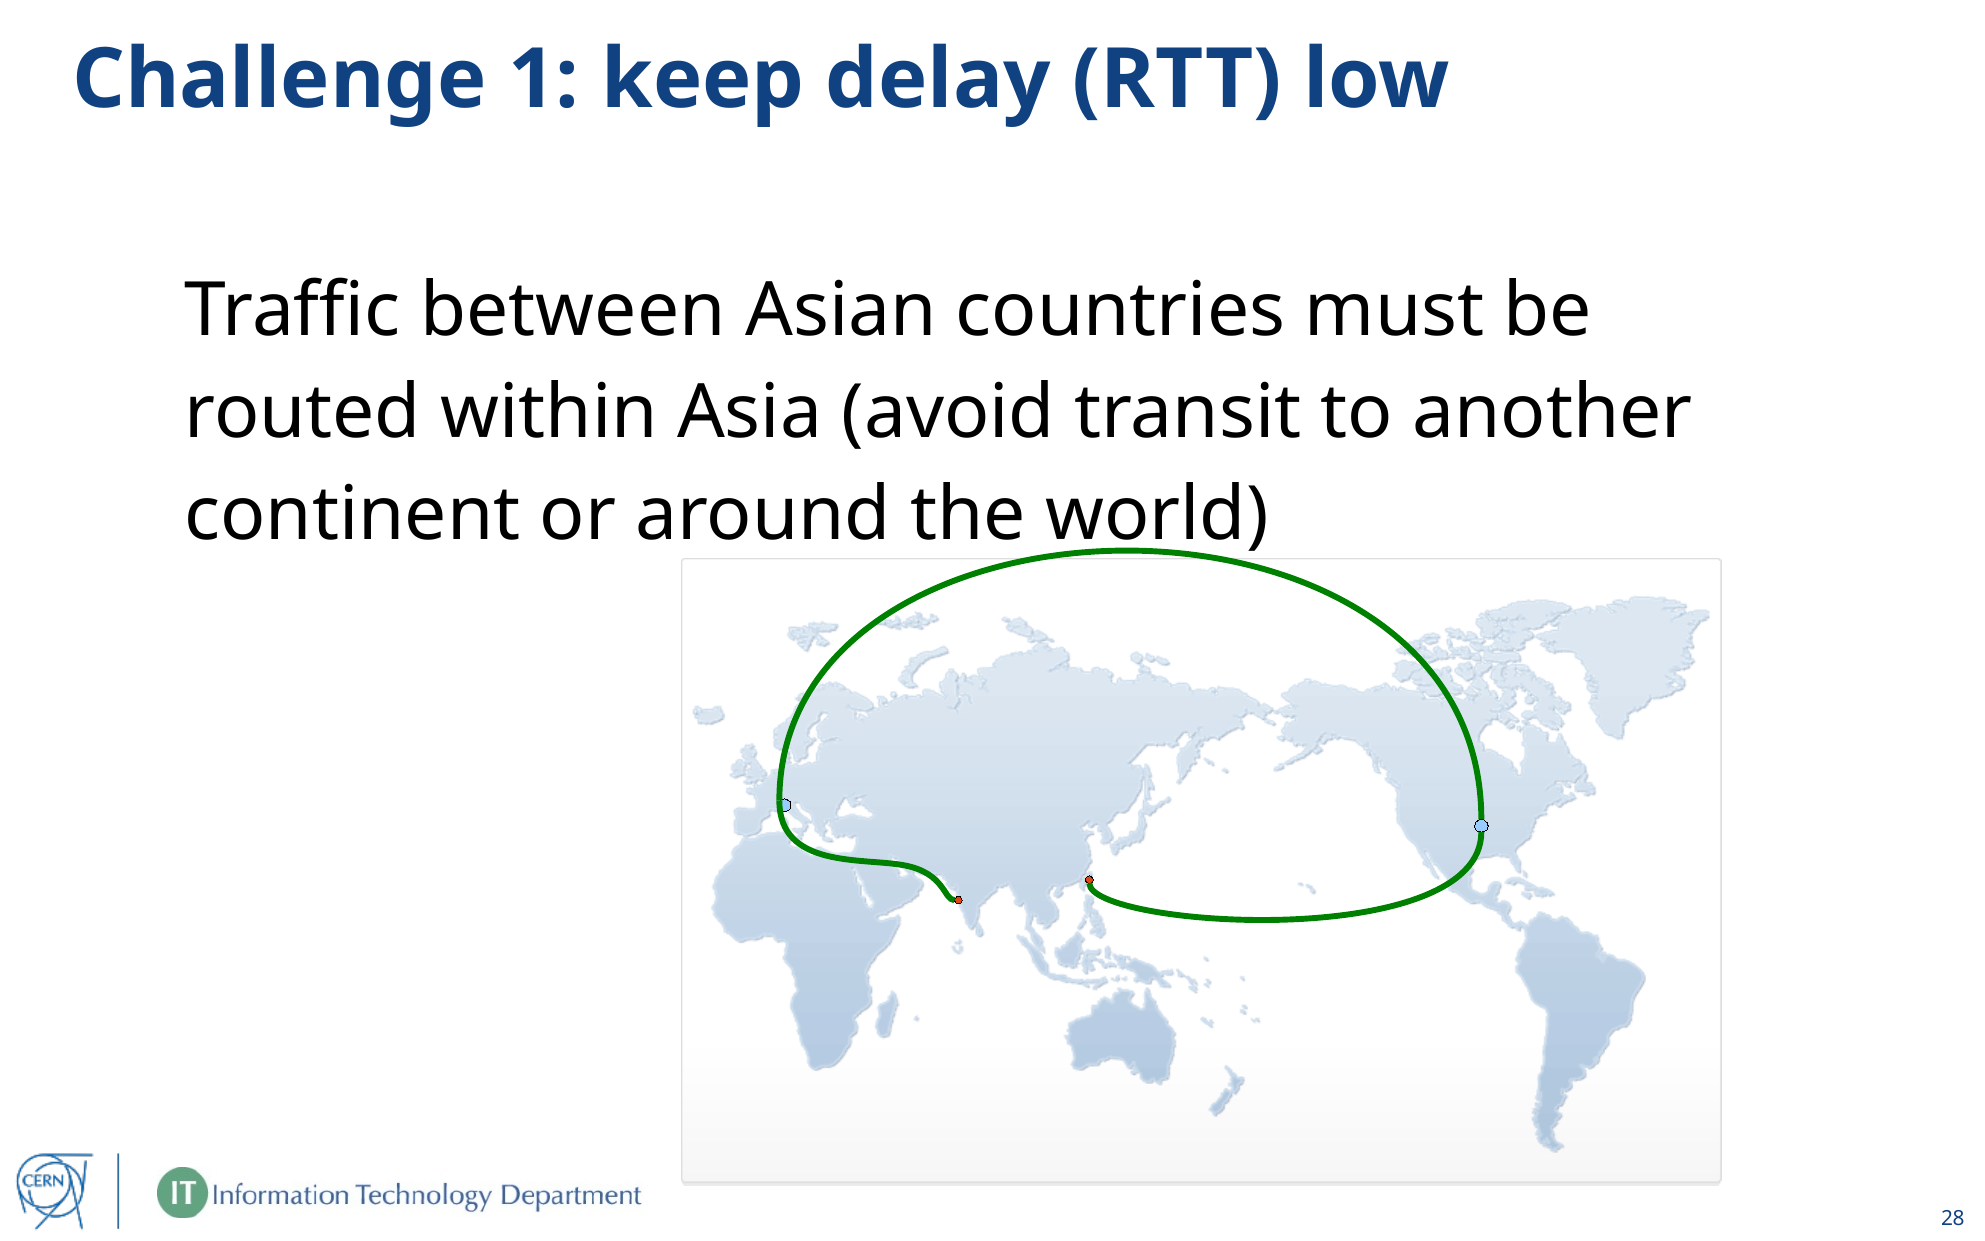

# Challenge 1: keep delay (RTT) low
Traffic between Asian countries must be routed within Asia (avoid transit to another continent or around the world)